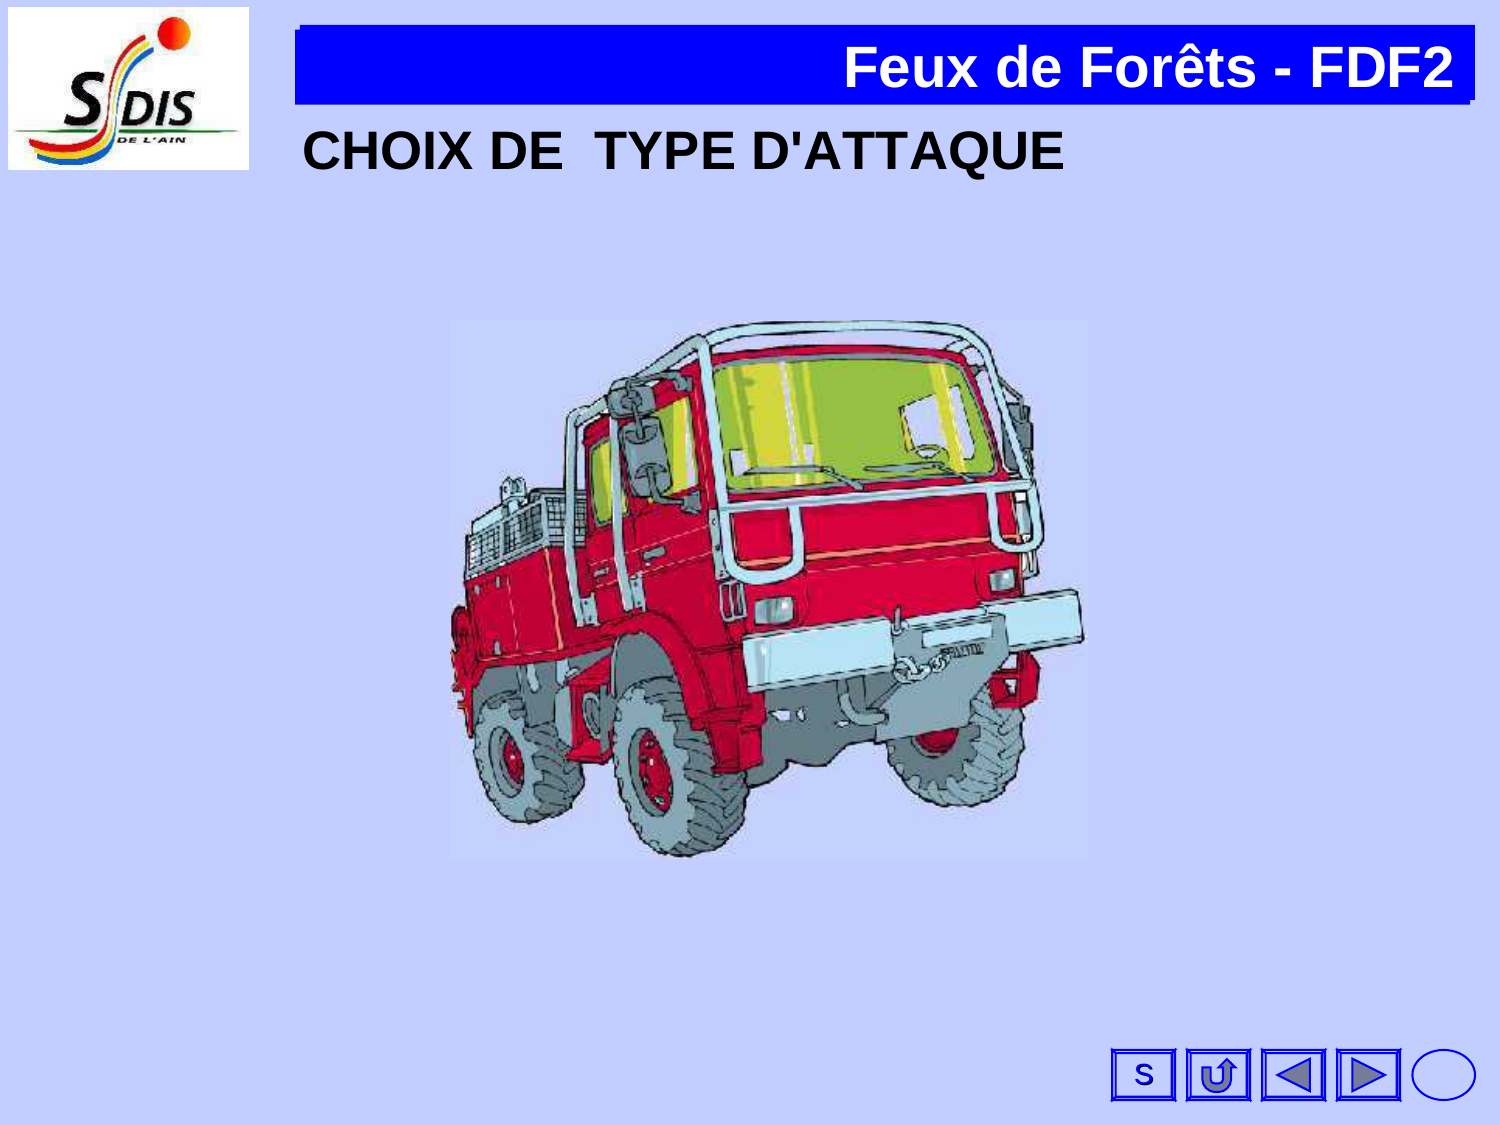

Feux de Forêts - FDF2
CHOIX DE TYPE D'ATTAQUE